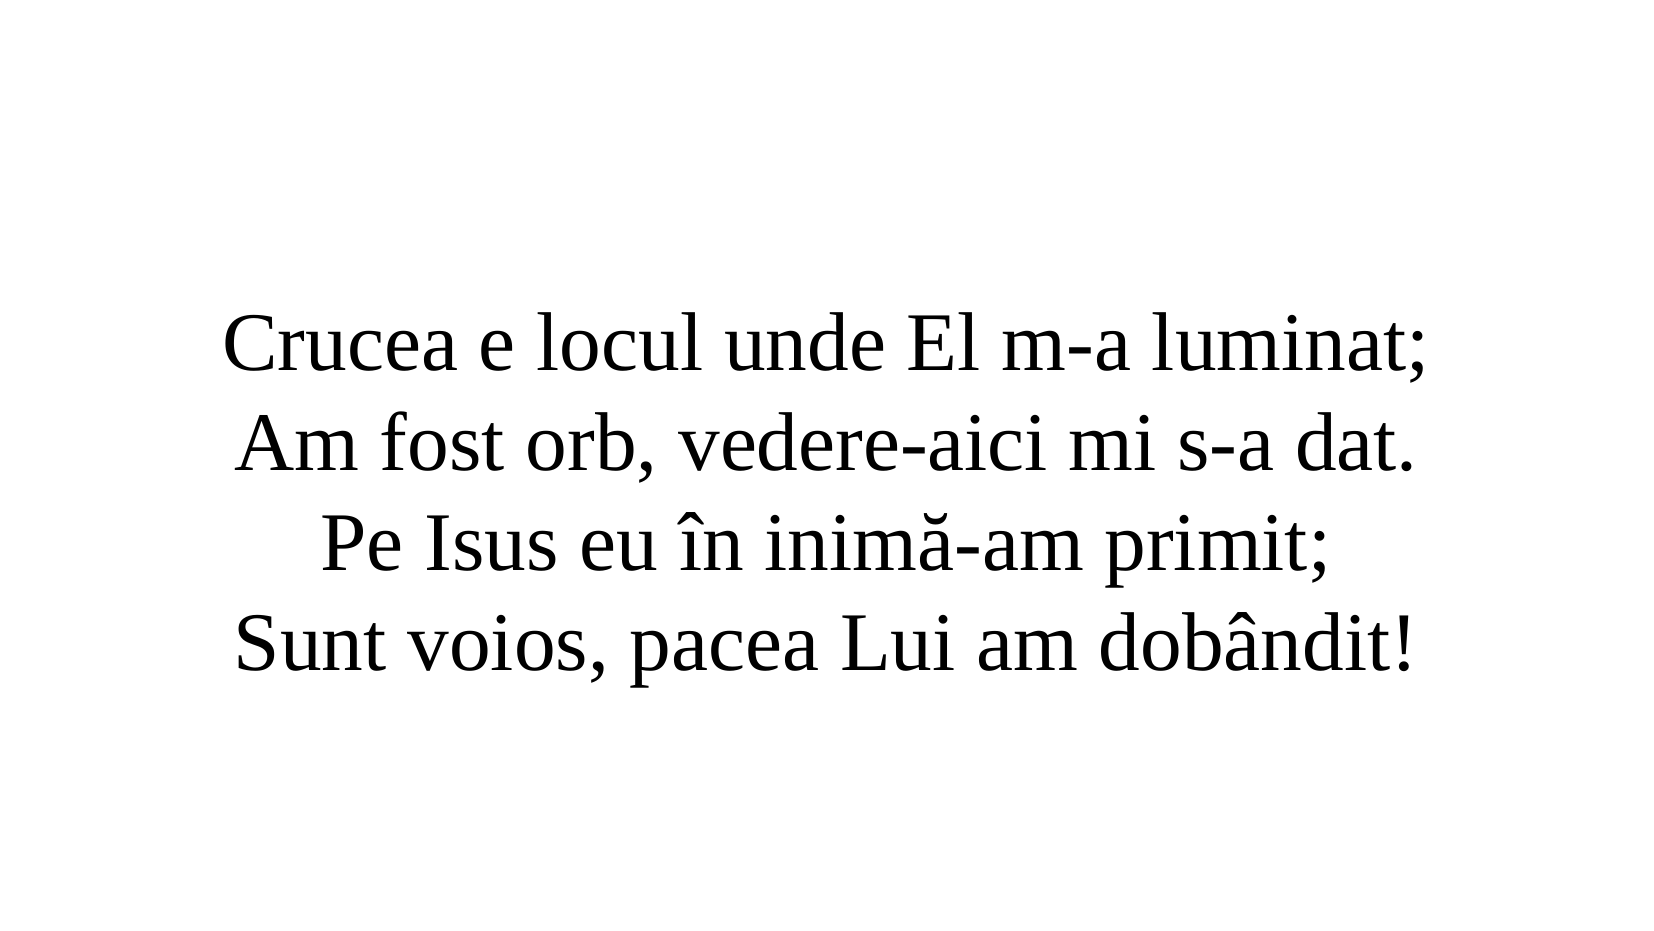

# Crucea e locul unde El m-a luminat; Am fost orb, vedere-aici mi s-a dat. Pe Isus eu în inimă-am primit; Sunt voios, pacea Lui am dobândit!